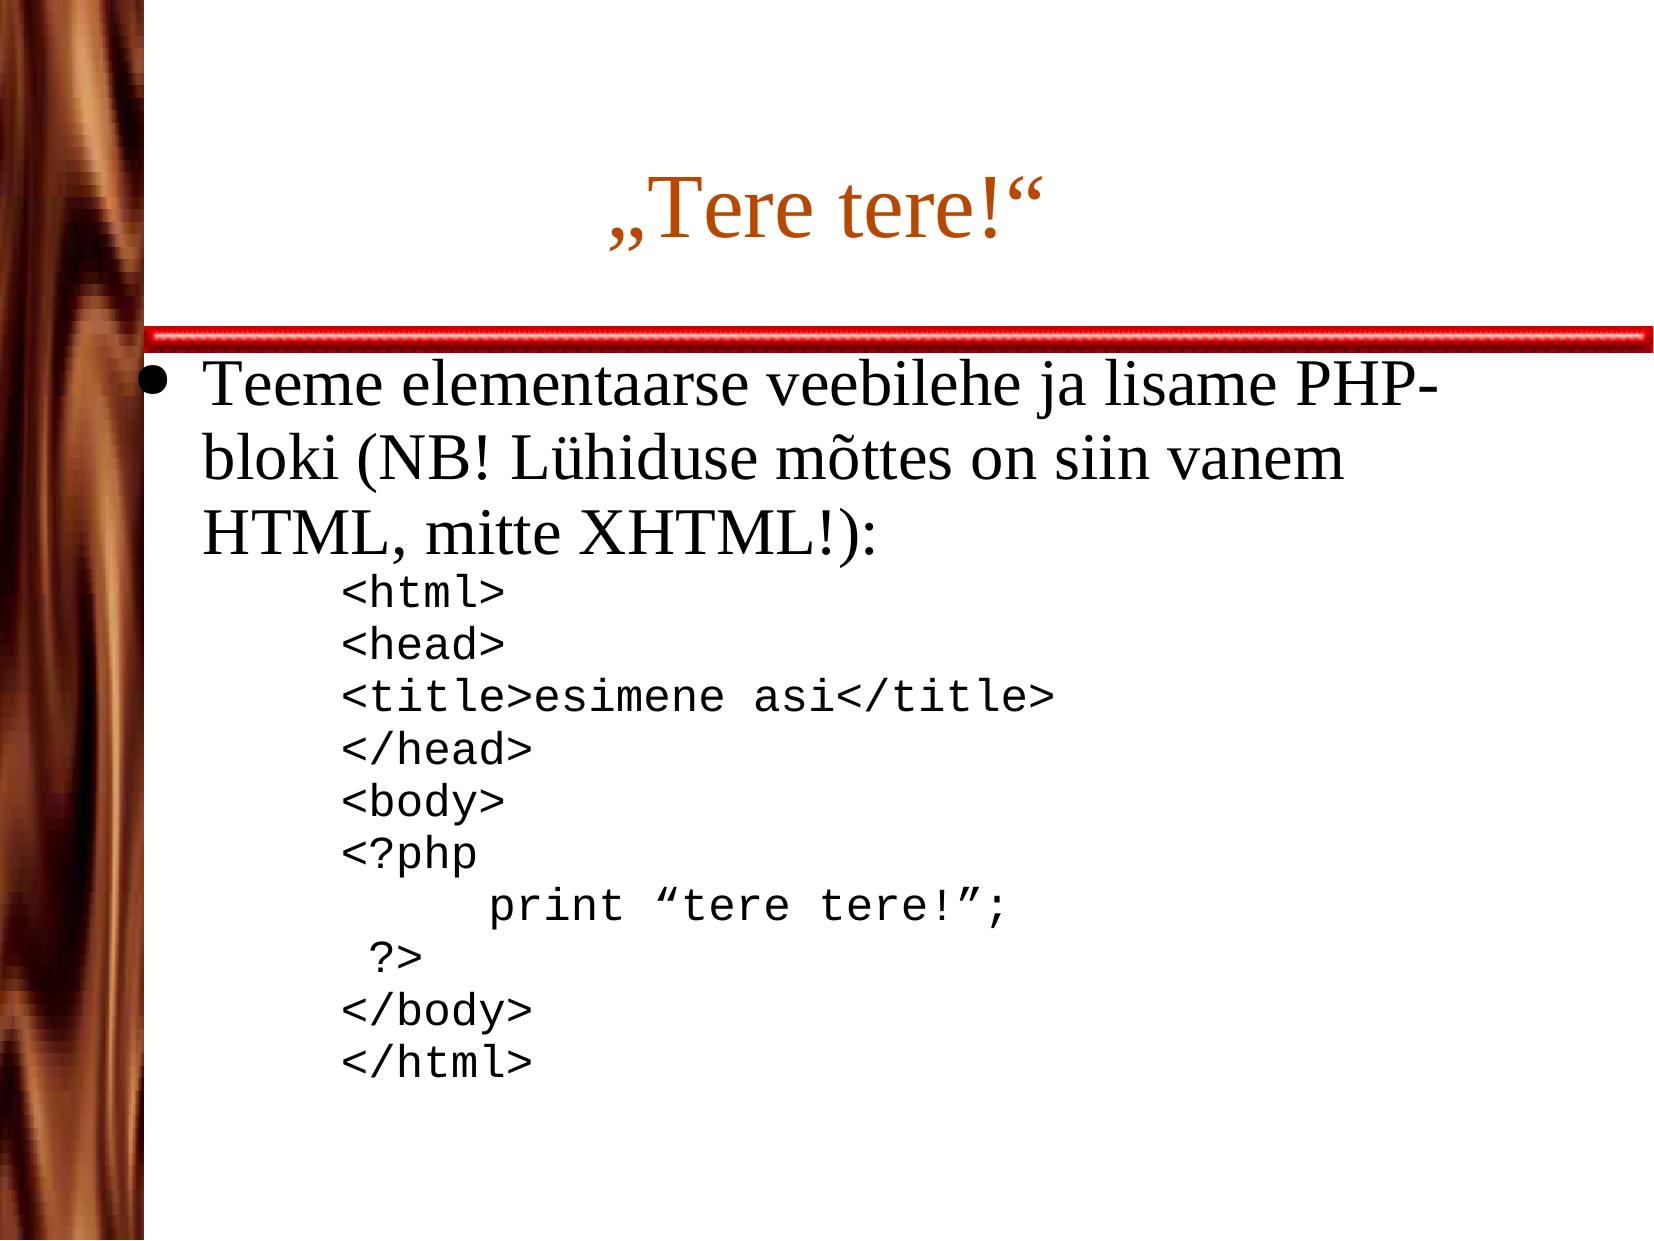

# „Tere tere!“
Teeme elementaarse veebilehe ja lisame PHP-bloki (NB! Lühiduse mõttes on siin vanem HTML, mitte XHTML!):
		<html>
		<head>
		<title>esimene asi</title>
		</head>
		<body>
		<?php
				print “tere tere!”;
		 ?>
		</body>
		</html>